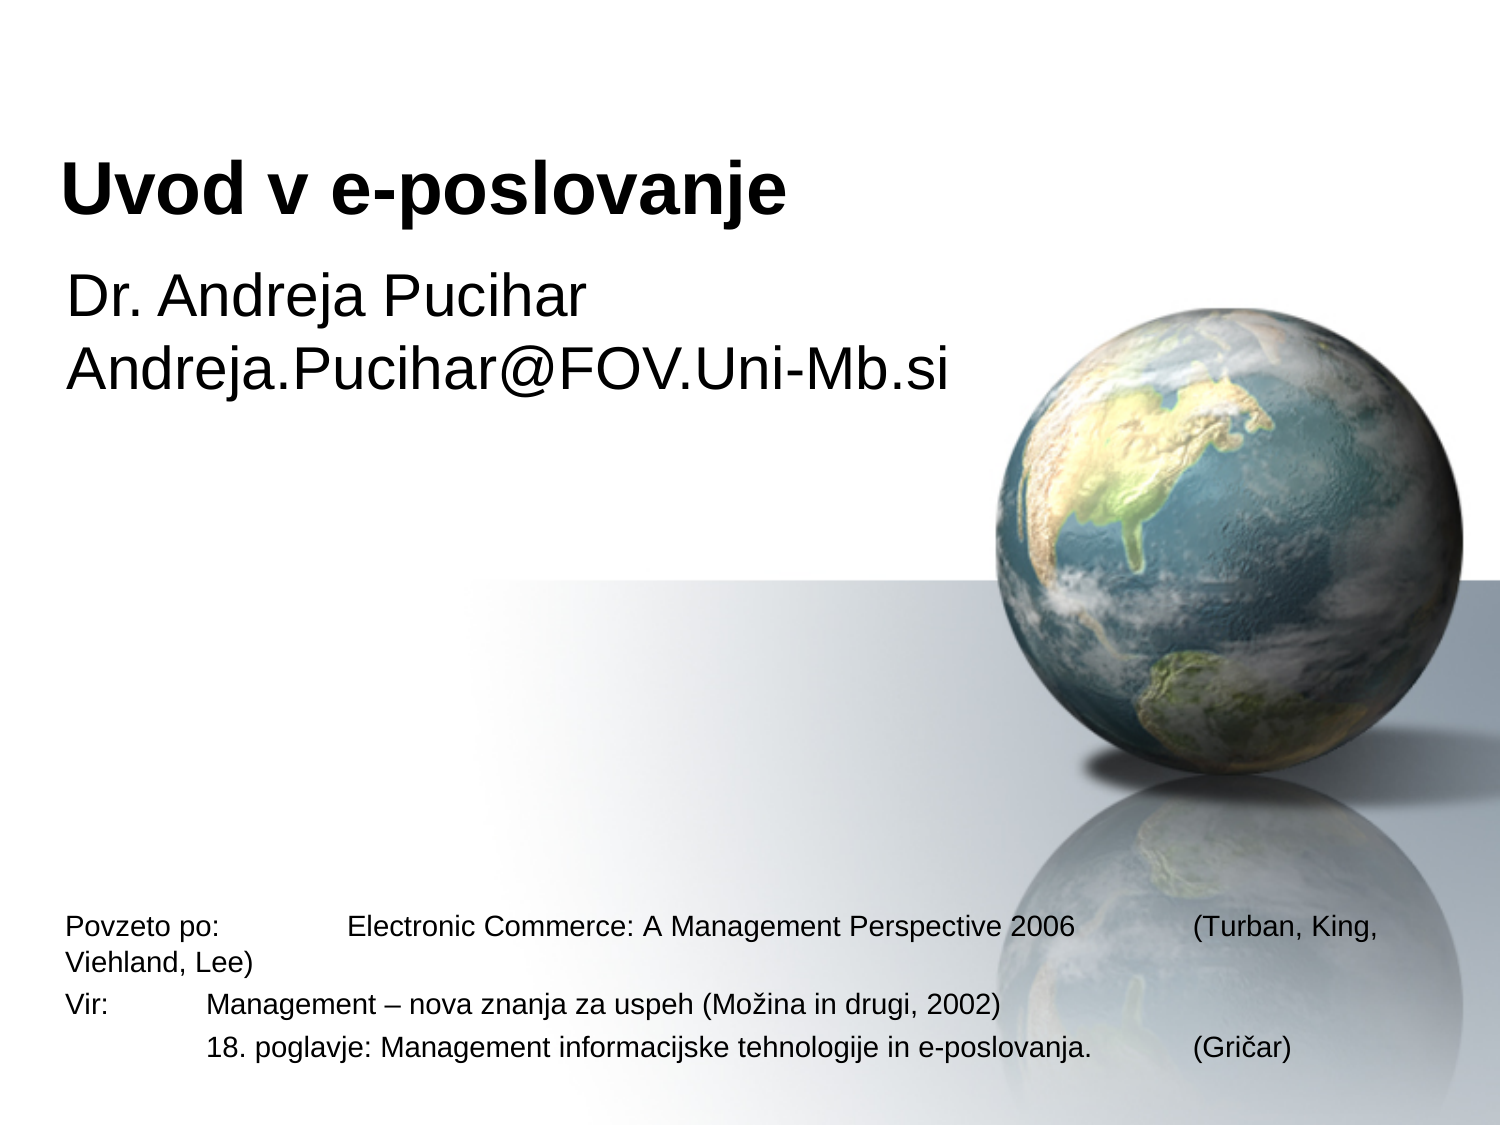

# Uvod v e-poslovanje
Dr. Andreja Pucihar
Andreja.Pucihar@FOV.Uni-Mb.si
Povzeto po: 	Electronic Commerce: A Management Perspective 2006			(Turban, King, Viehland, Lee)
Vir:		Management – nova znanja za uspeh (Možina in drugi, 2002)
		18. poglavje: Management informacijske tehnologije in e-poslovanja. 		(Gričar)